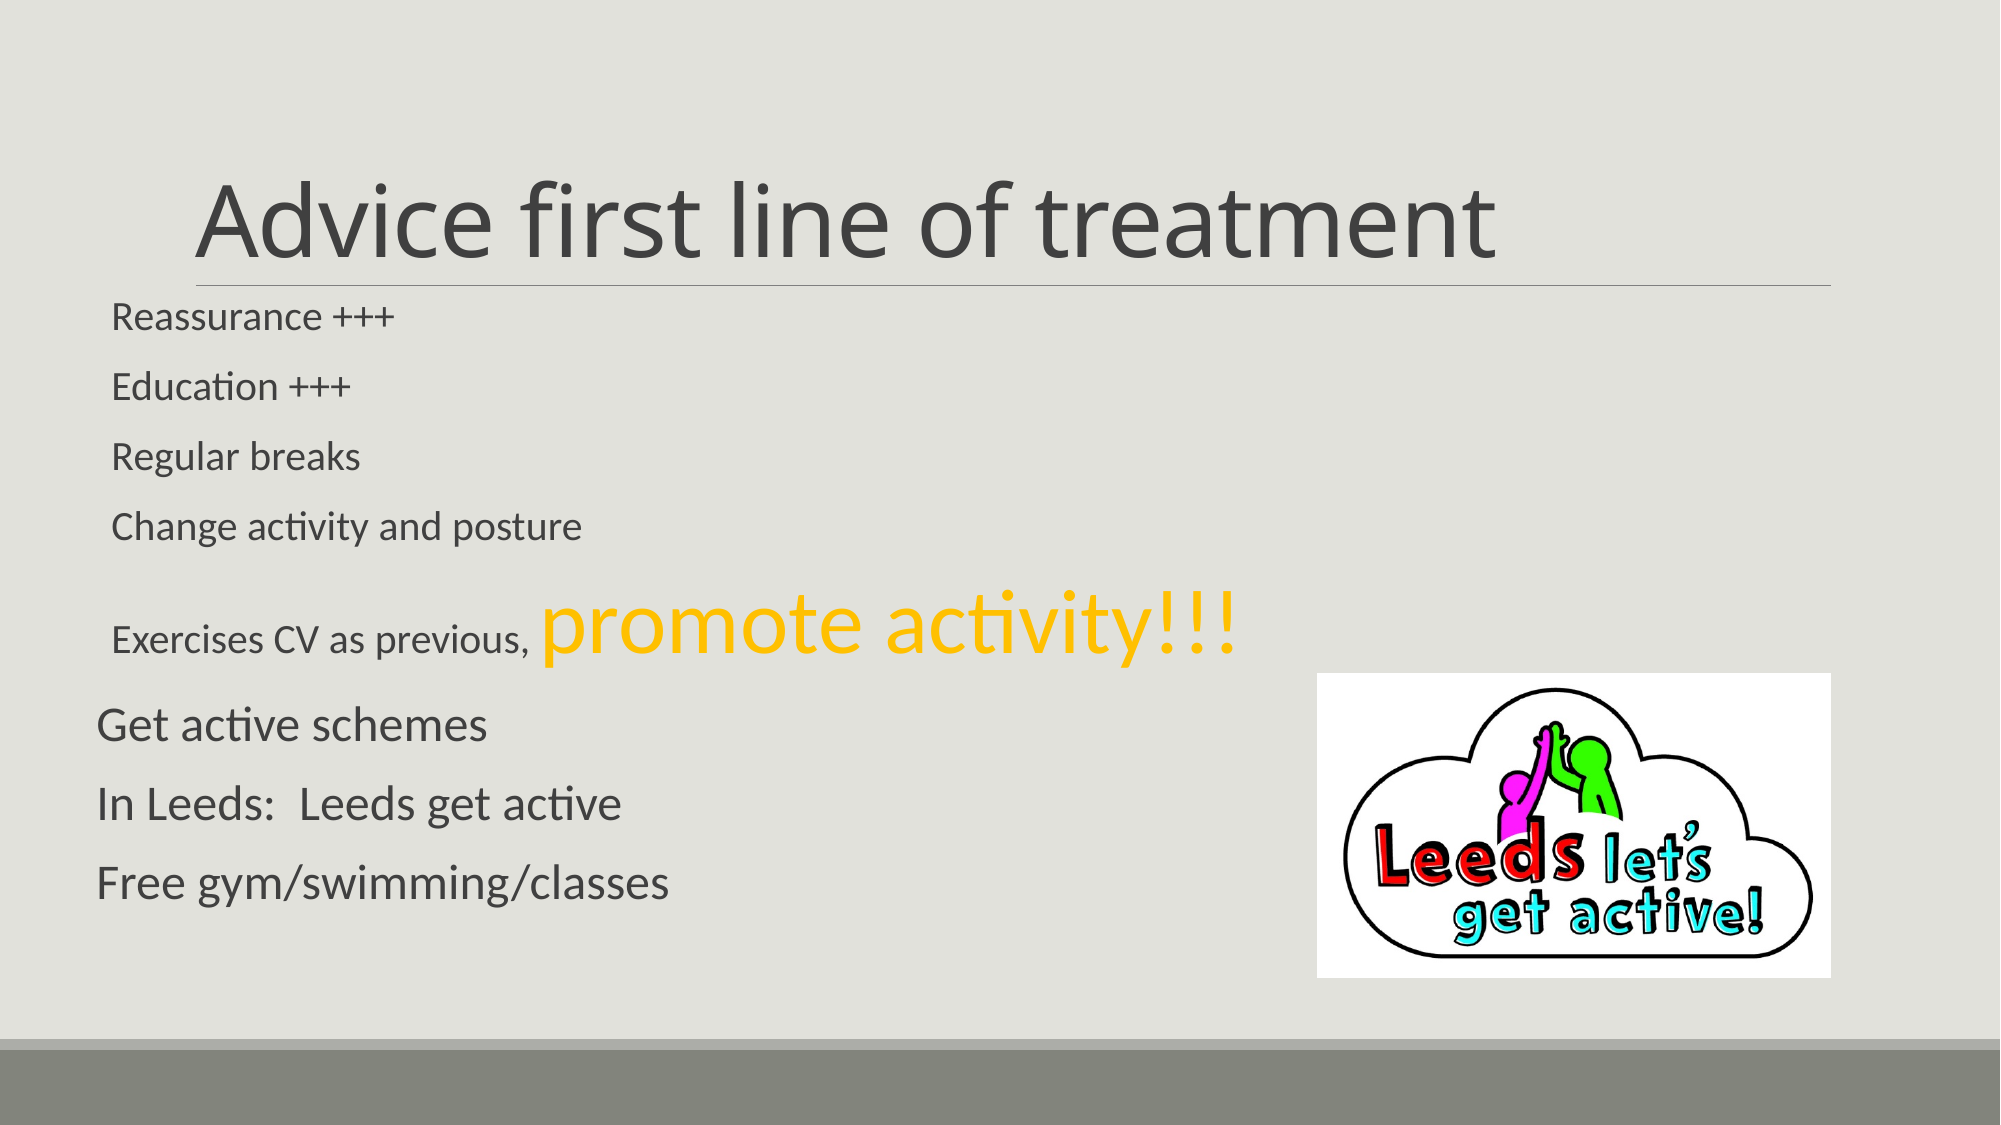

# Advice first line of treatment
Reassurance +++
Education +++
Regular breaks
Change activity and posture
Exercises CV as previous, promote activity!!!
Get active schemes
In Leeds: Leeds get active
Free gym/swimming/classes